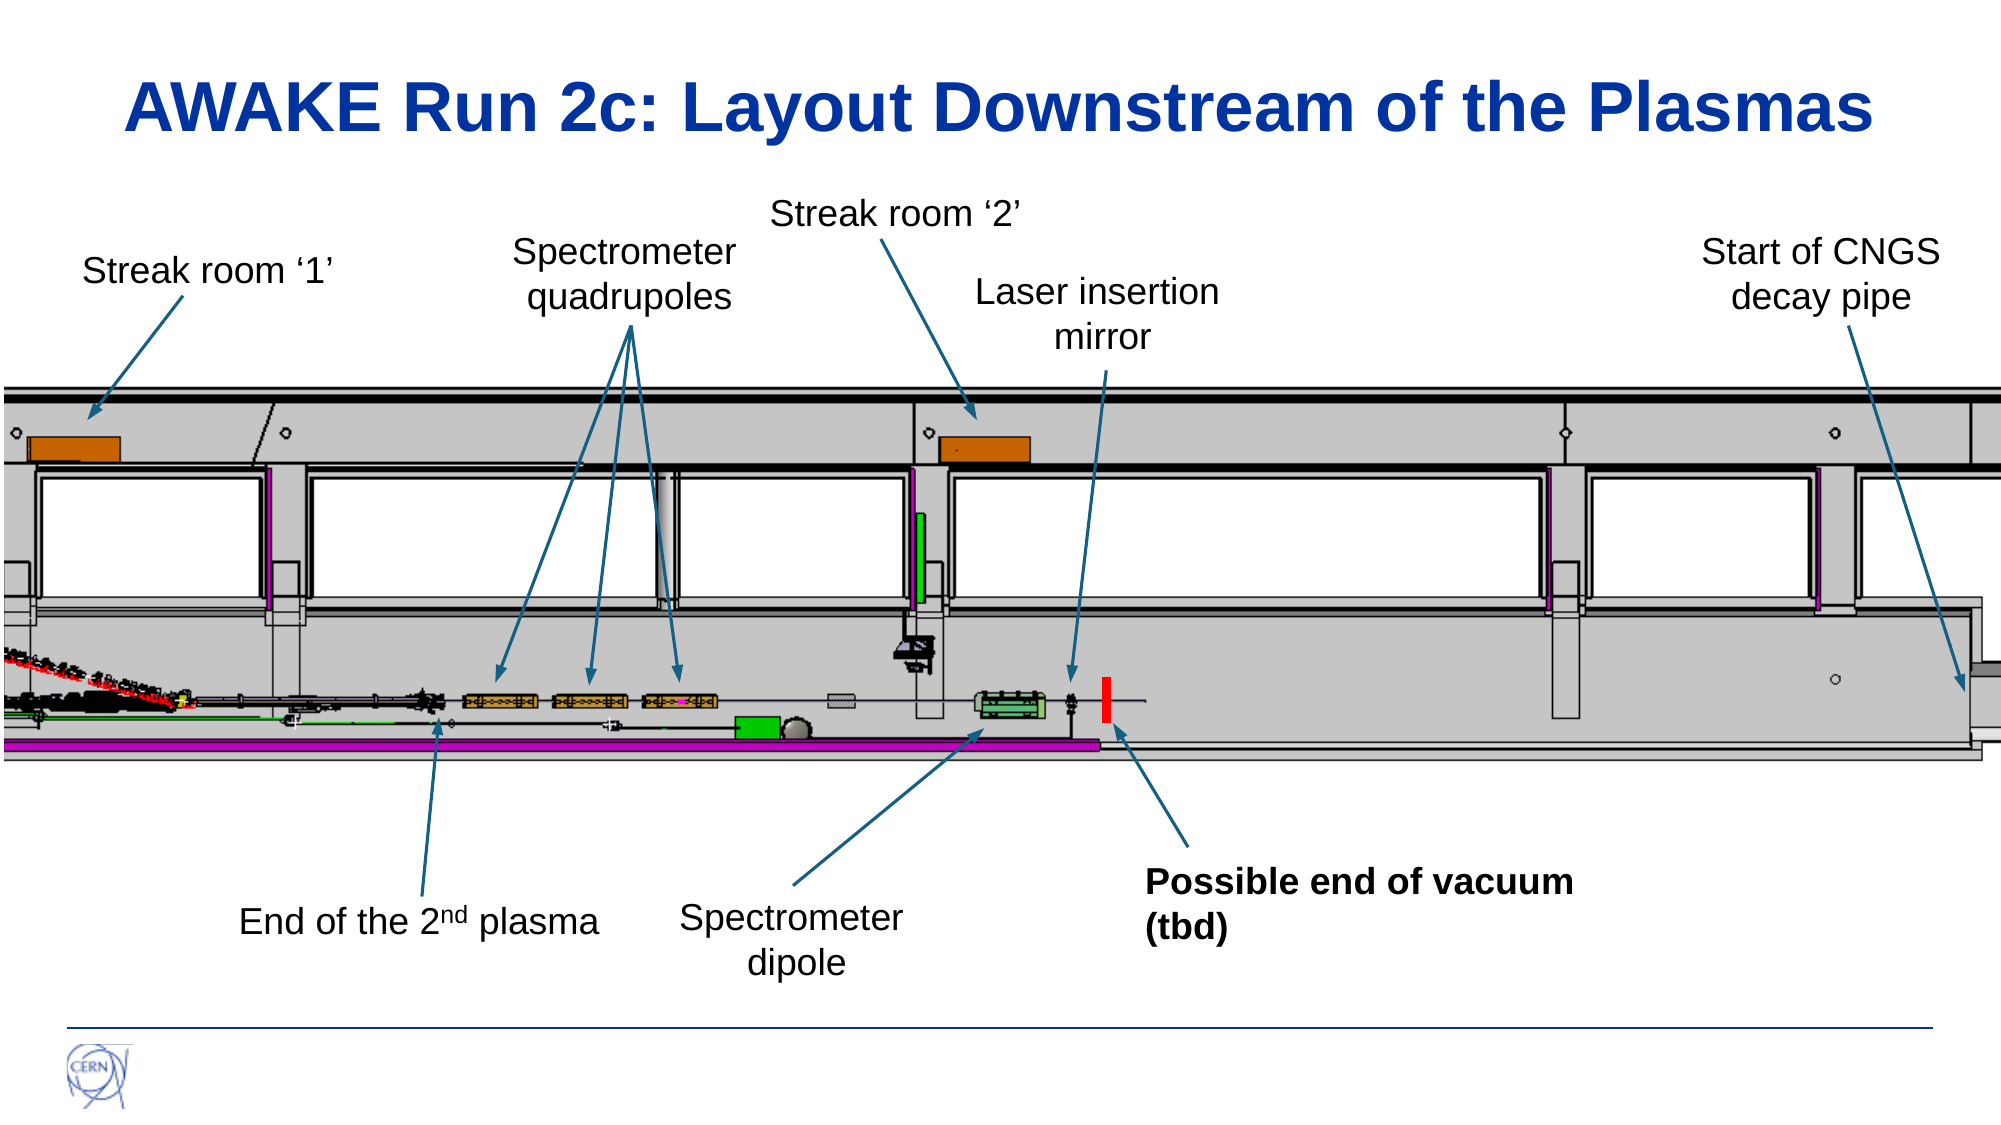

AWAKE Run 2c: Layout Downstream of the Plasmas
Streak room ‘2’
Spectrometer
quadrupoles
Start of CNGS decay pipe
Streak room ‘1’
Laser insertion
mirror
Possible end of vacuum
(tbd)
Spectrometer
 dipole
End of the 2nd plasma